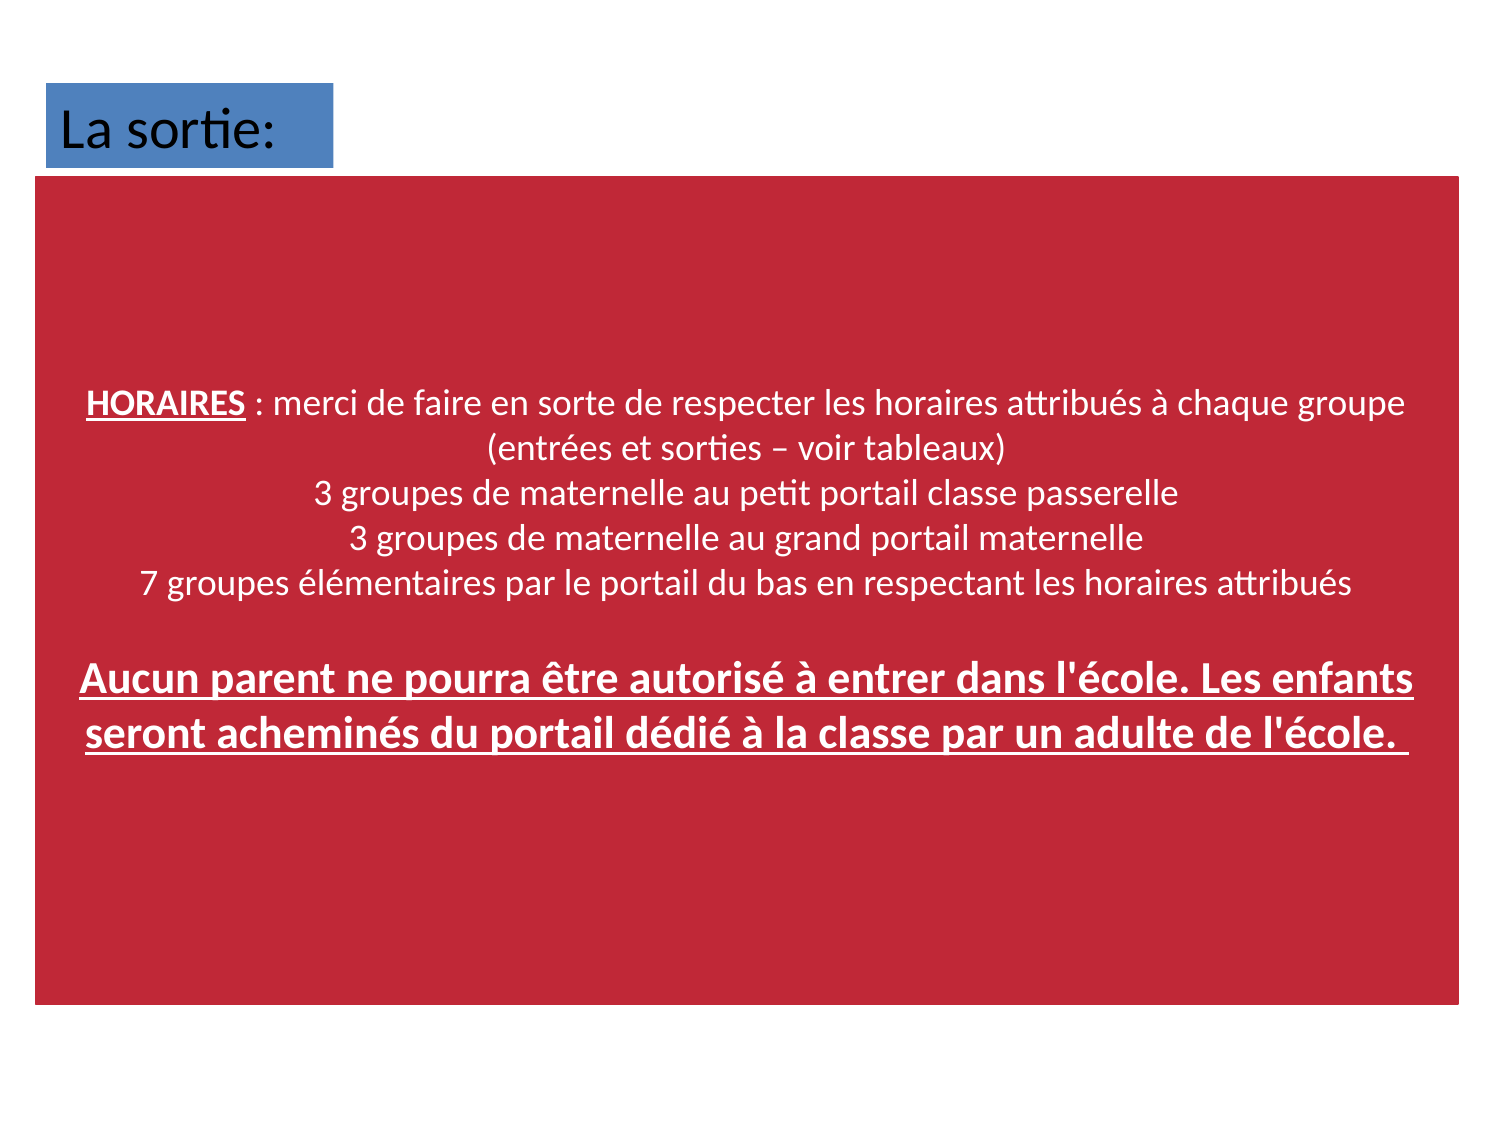

La sortie:
HORAIRES : merci de faire en sorte de respecter les horaires attribués à chaque groupe (entrées et sorties – voir tableaux)
3 groupes de maternelle au petit portail classe passerelle
3 groupes de maternelle au grand portail maternelle
7 groupes élémentaires par le portail du bas en respectant les horaires attribués
Aucun parent ne pourra être autorisé à entrer dans l'école. Les enfants seront acheminés du portail dédié à la classe par un adulte de l'école.